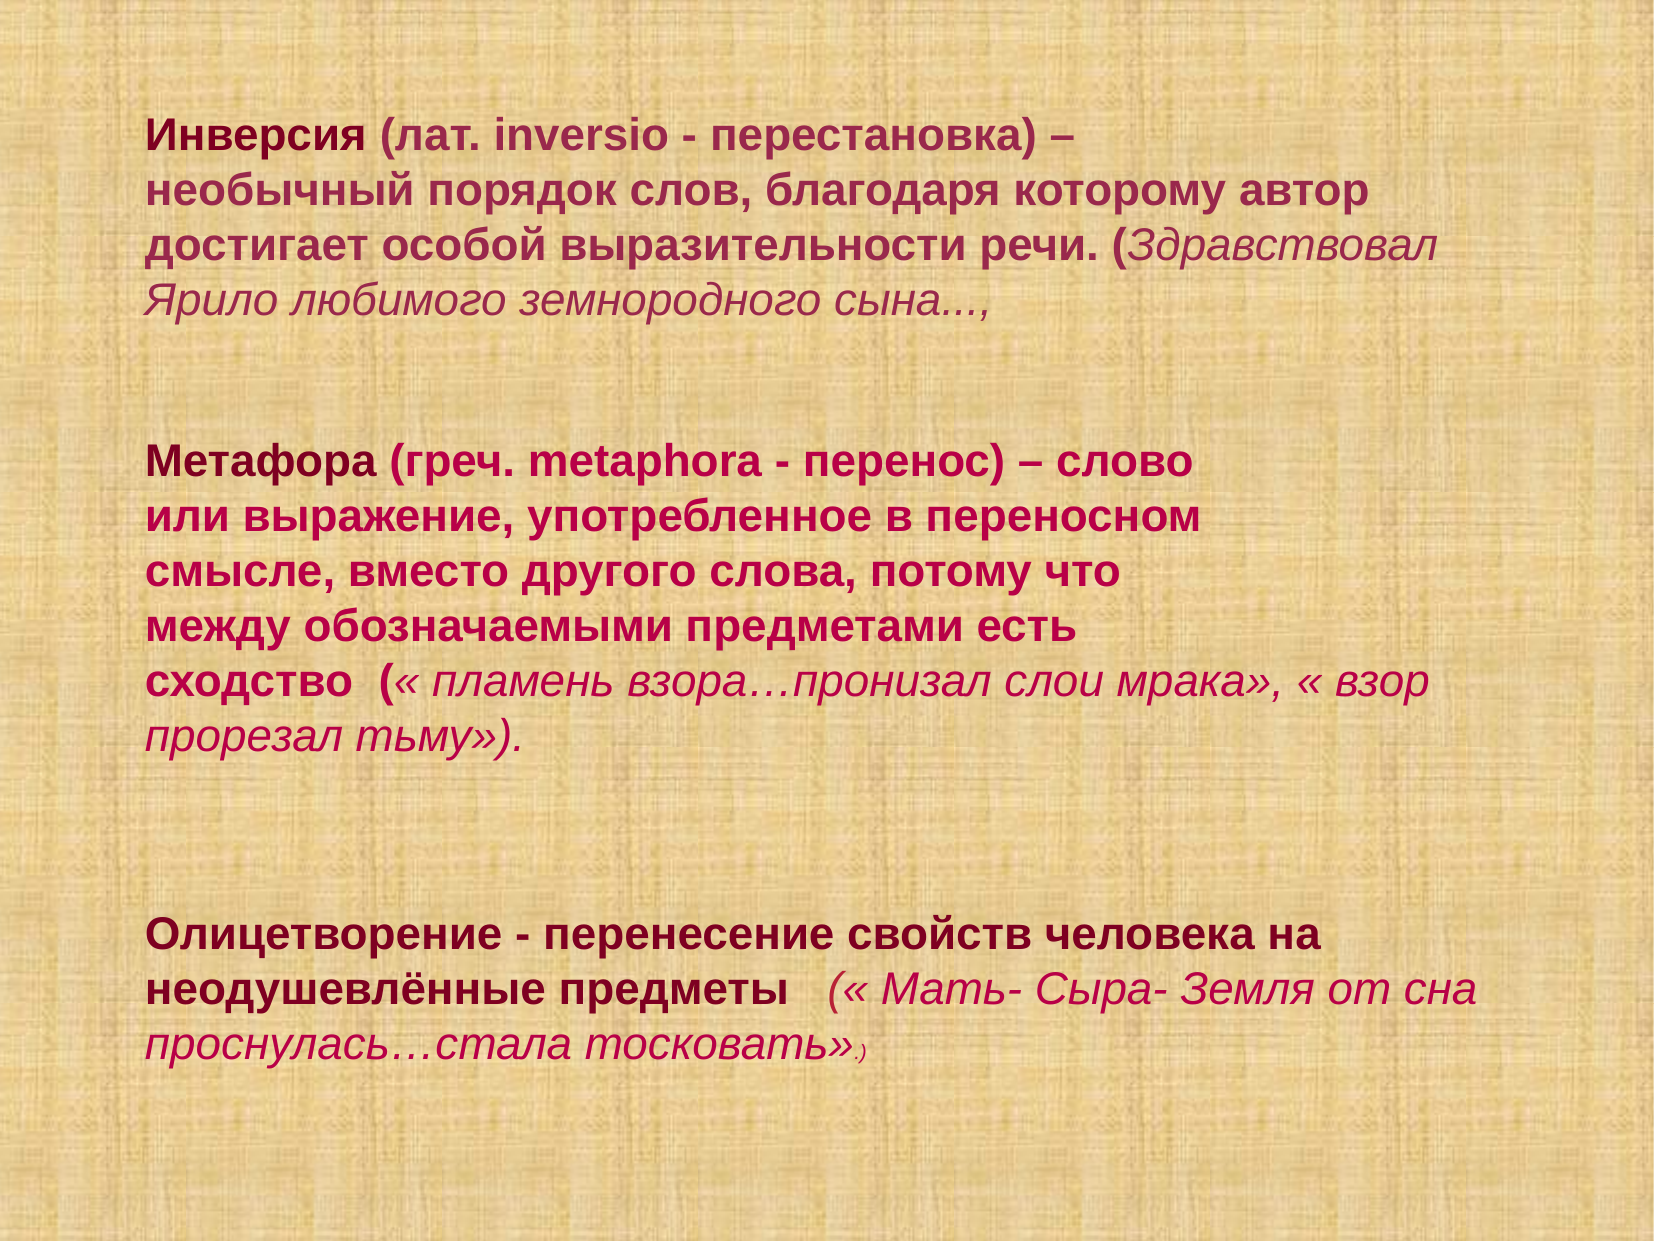

Инверсия (лат. inversio - перестановка) –
необычный порядок слов, благодаря которому автор достигает особой выразительности речи. (Здравствовал Ярило любимого земнородного сына...,
Метафора (греч. metaphora - перенос) – слово
или выражение, употребленное в переносном
смысле, вместо другого слова, потому что
между обозначаемыми предметами есть
сходство (« пламень взора…пронизал слои мрака», « взор прорезал тьму»).
Олицетворение - перенесение свойств человека на неодушевлённые предметы (« Мать- Сыра- Земля от сна проснулась…стала тосковать».)